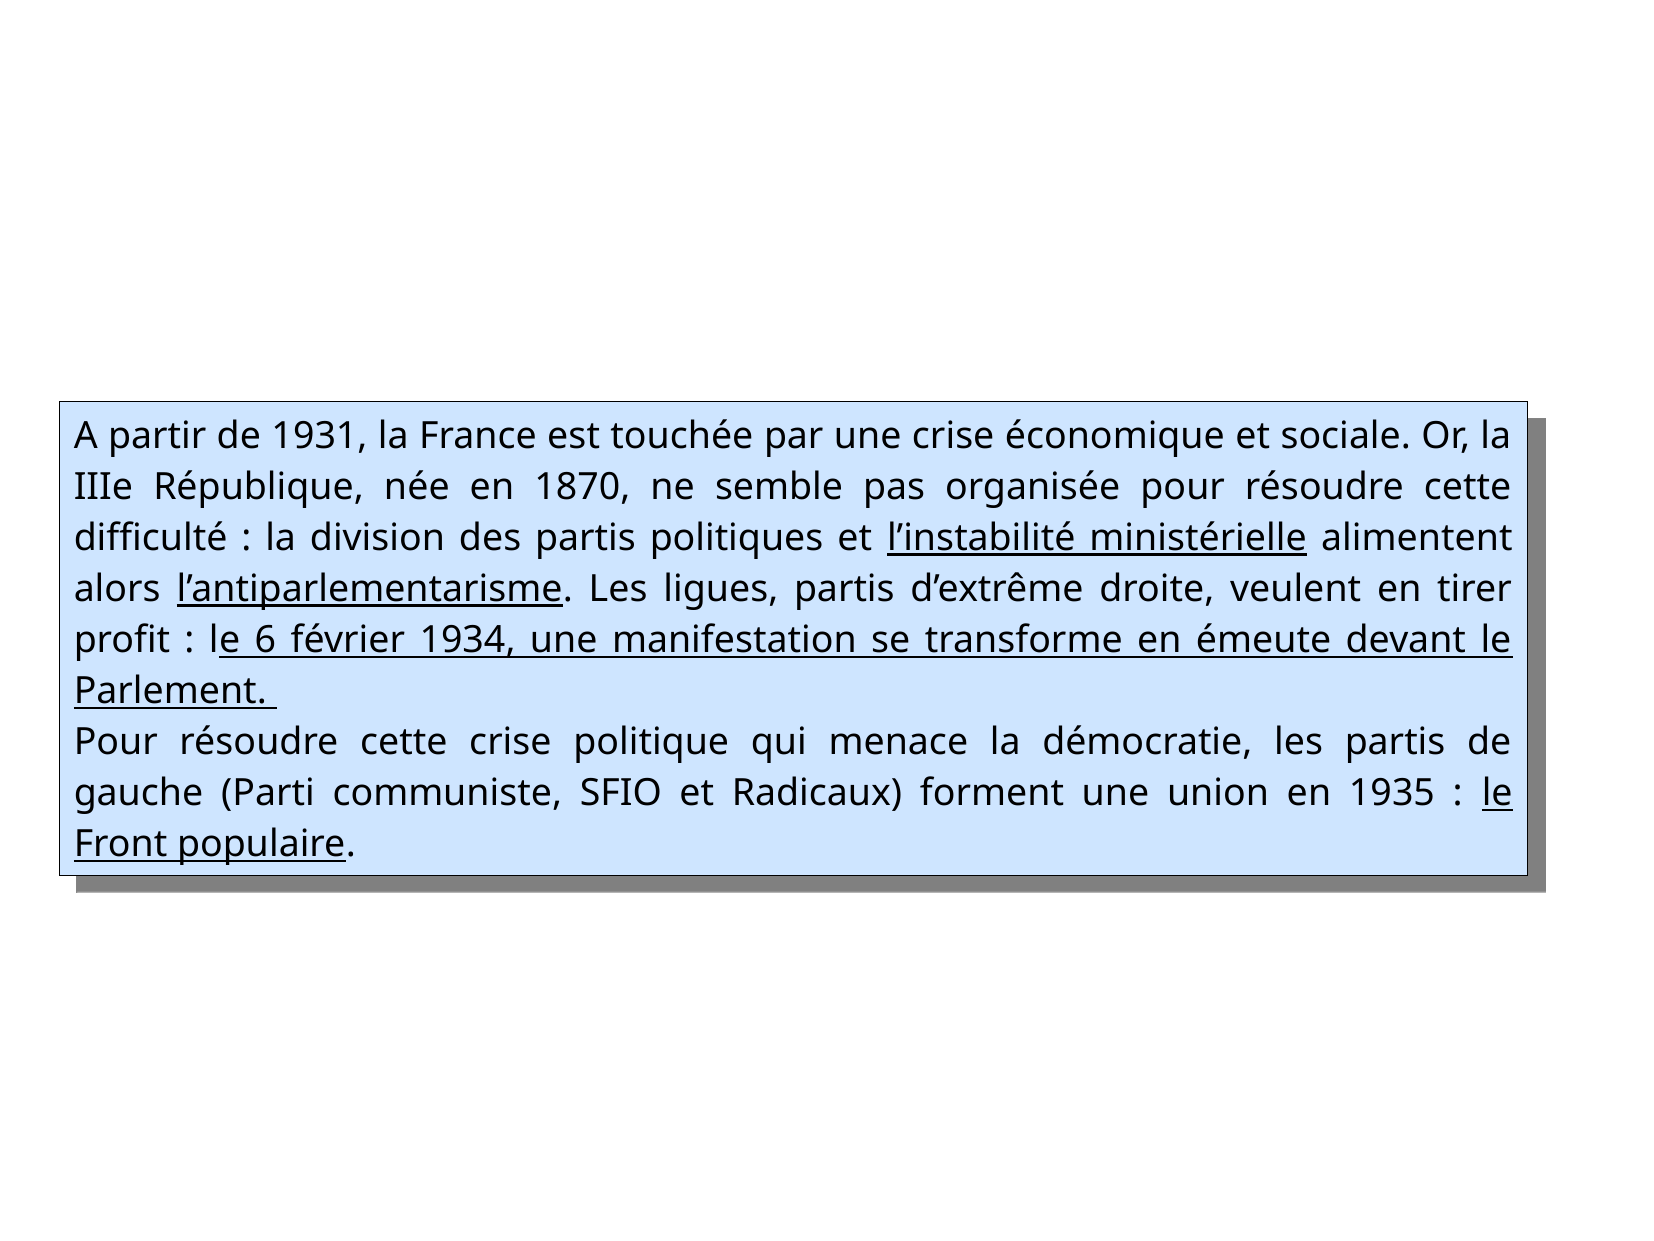

A partir de 1931, la France est touchée par une crise économique et sociale. Or, la IIIe République, née en 1870, ne semble pas organisée pour résoudre cette difficulté : la division des partis politiques et l’instabilité ministérielle alimentent alors l’antiparlementarisme. Les ligues, partis d’extrême droite, veulent en tirer profit : le 6 février 1934, une manifestation se transforme en émeute devant le Parlement.
Pour résoudre cette crise politique qui menace la démocratie, les partis de gauche (Parti communiste, SFIO et Radicaux) forment une union en 1935 : le Front populaire.